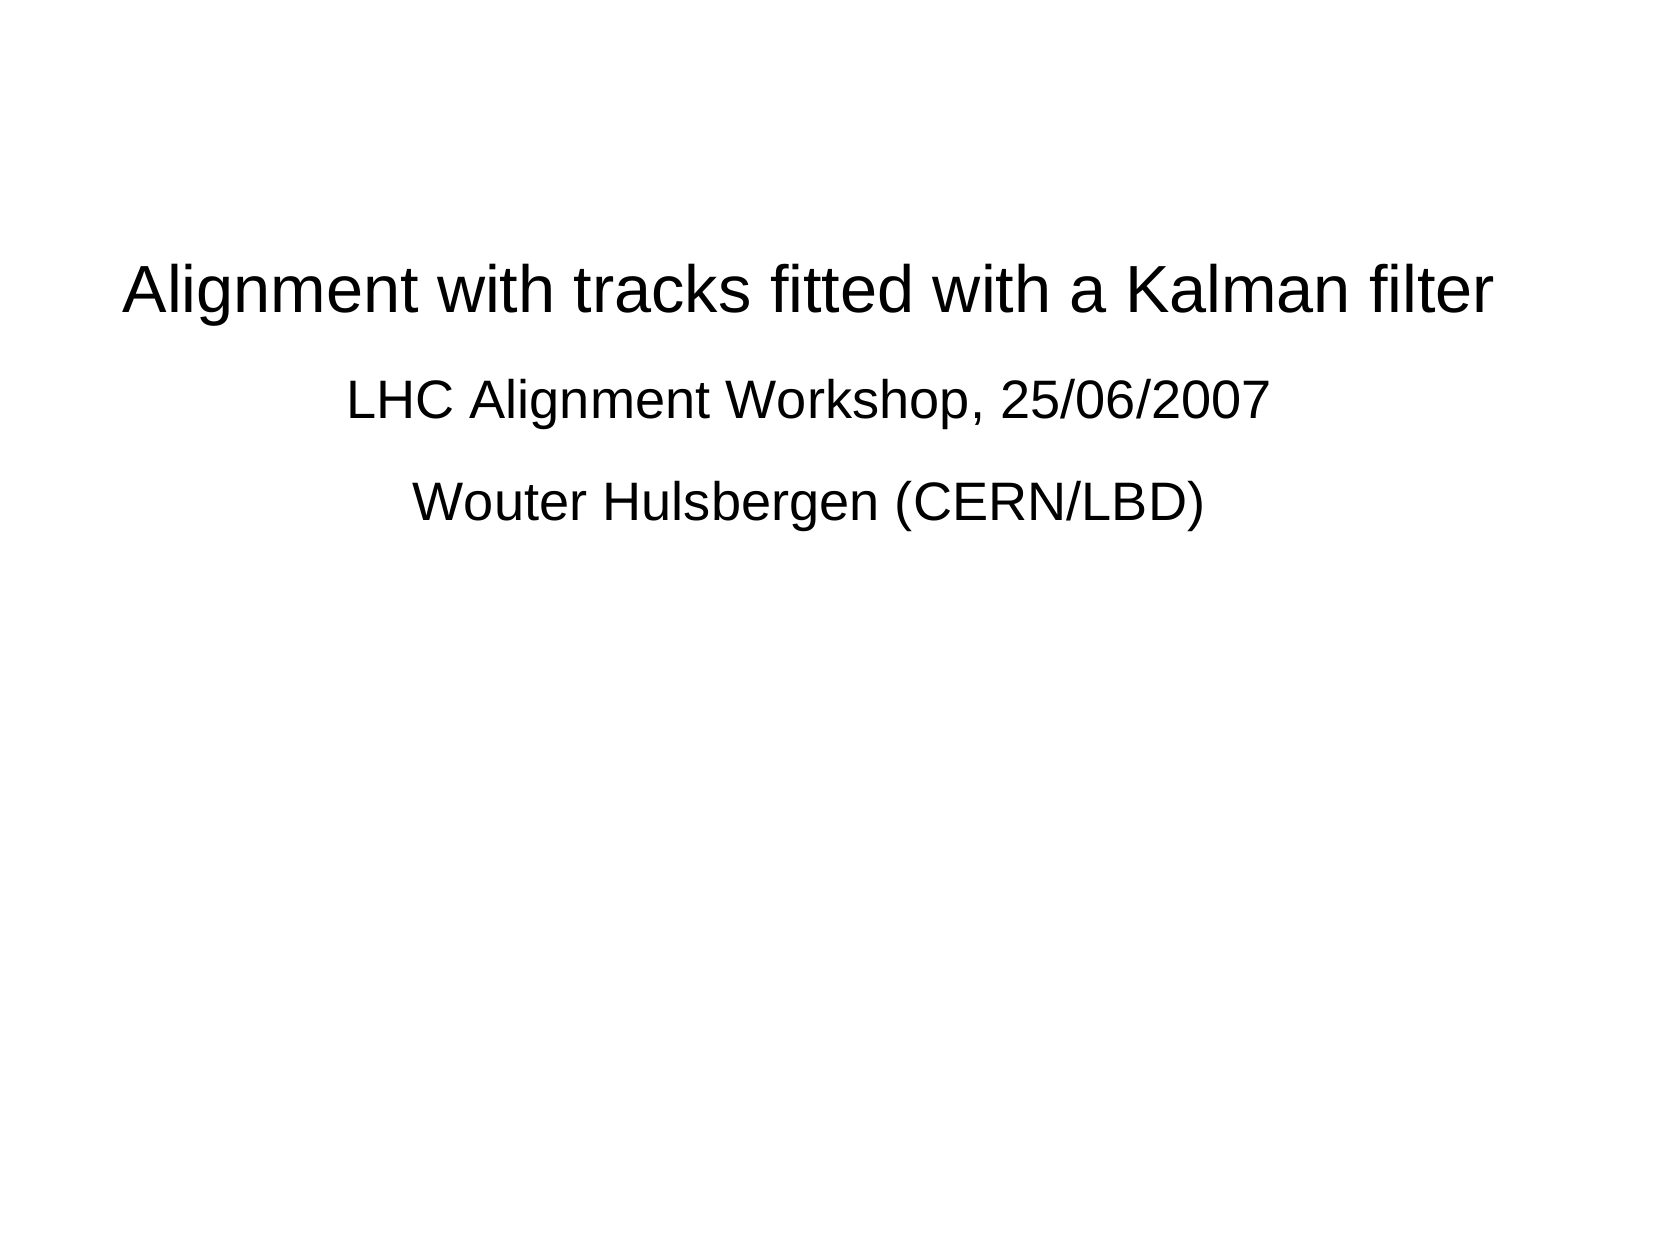

Alignment with tracks fitted with a Kalman filter
LHC Alignment Workshop, 25/06/2007
Wouter Hulsbergen (CERN/LBD)